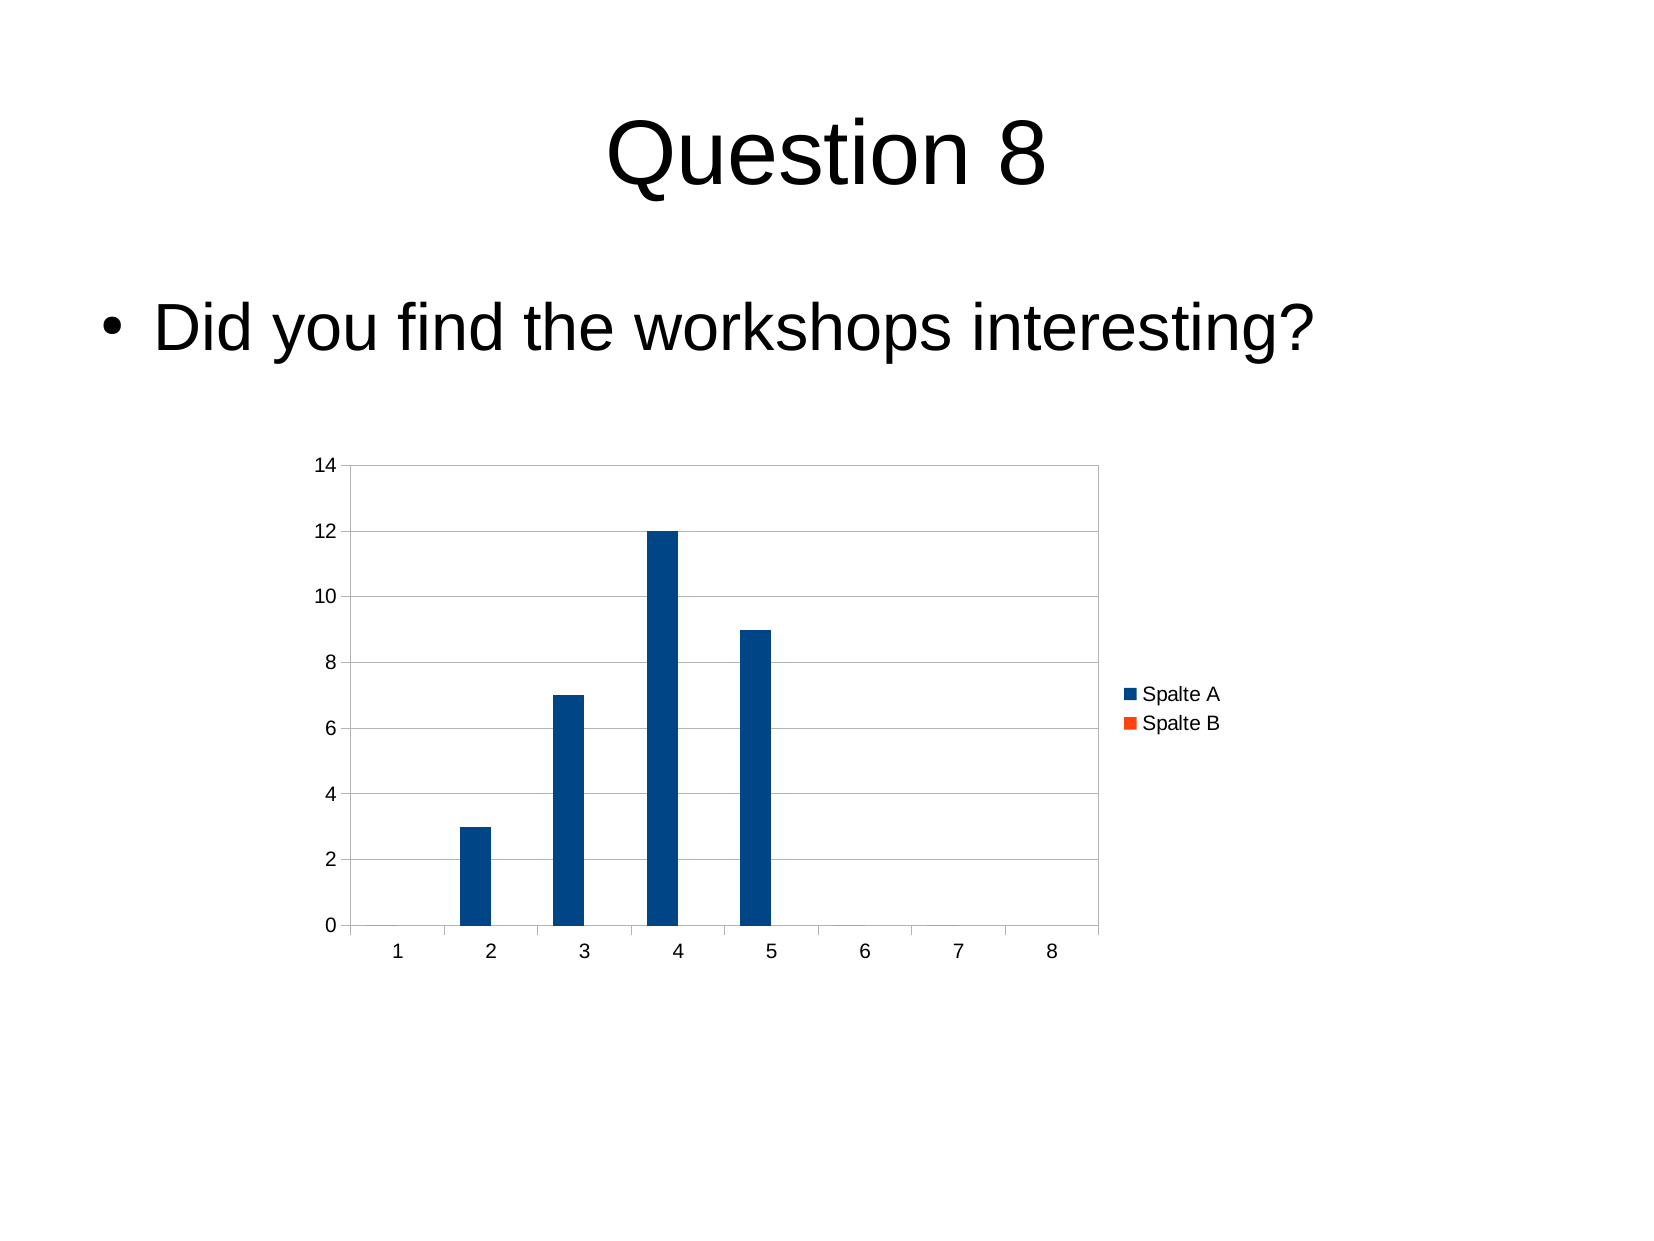

# Question 8
Did you find the workshops interesting?
### Chart
| Category | Spalte A | Spalte B |
|---|---|---|
| 1 | 0.0 | None |
| 2 | 3.0 | None |
| 3 | 7.0 | None |
| 4 | 12.0 | None |
| 5 | 9.0 | None |
| 6 | 0.0 | None |
| 7 | 0.0 | None |
| 8 | None | None |